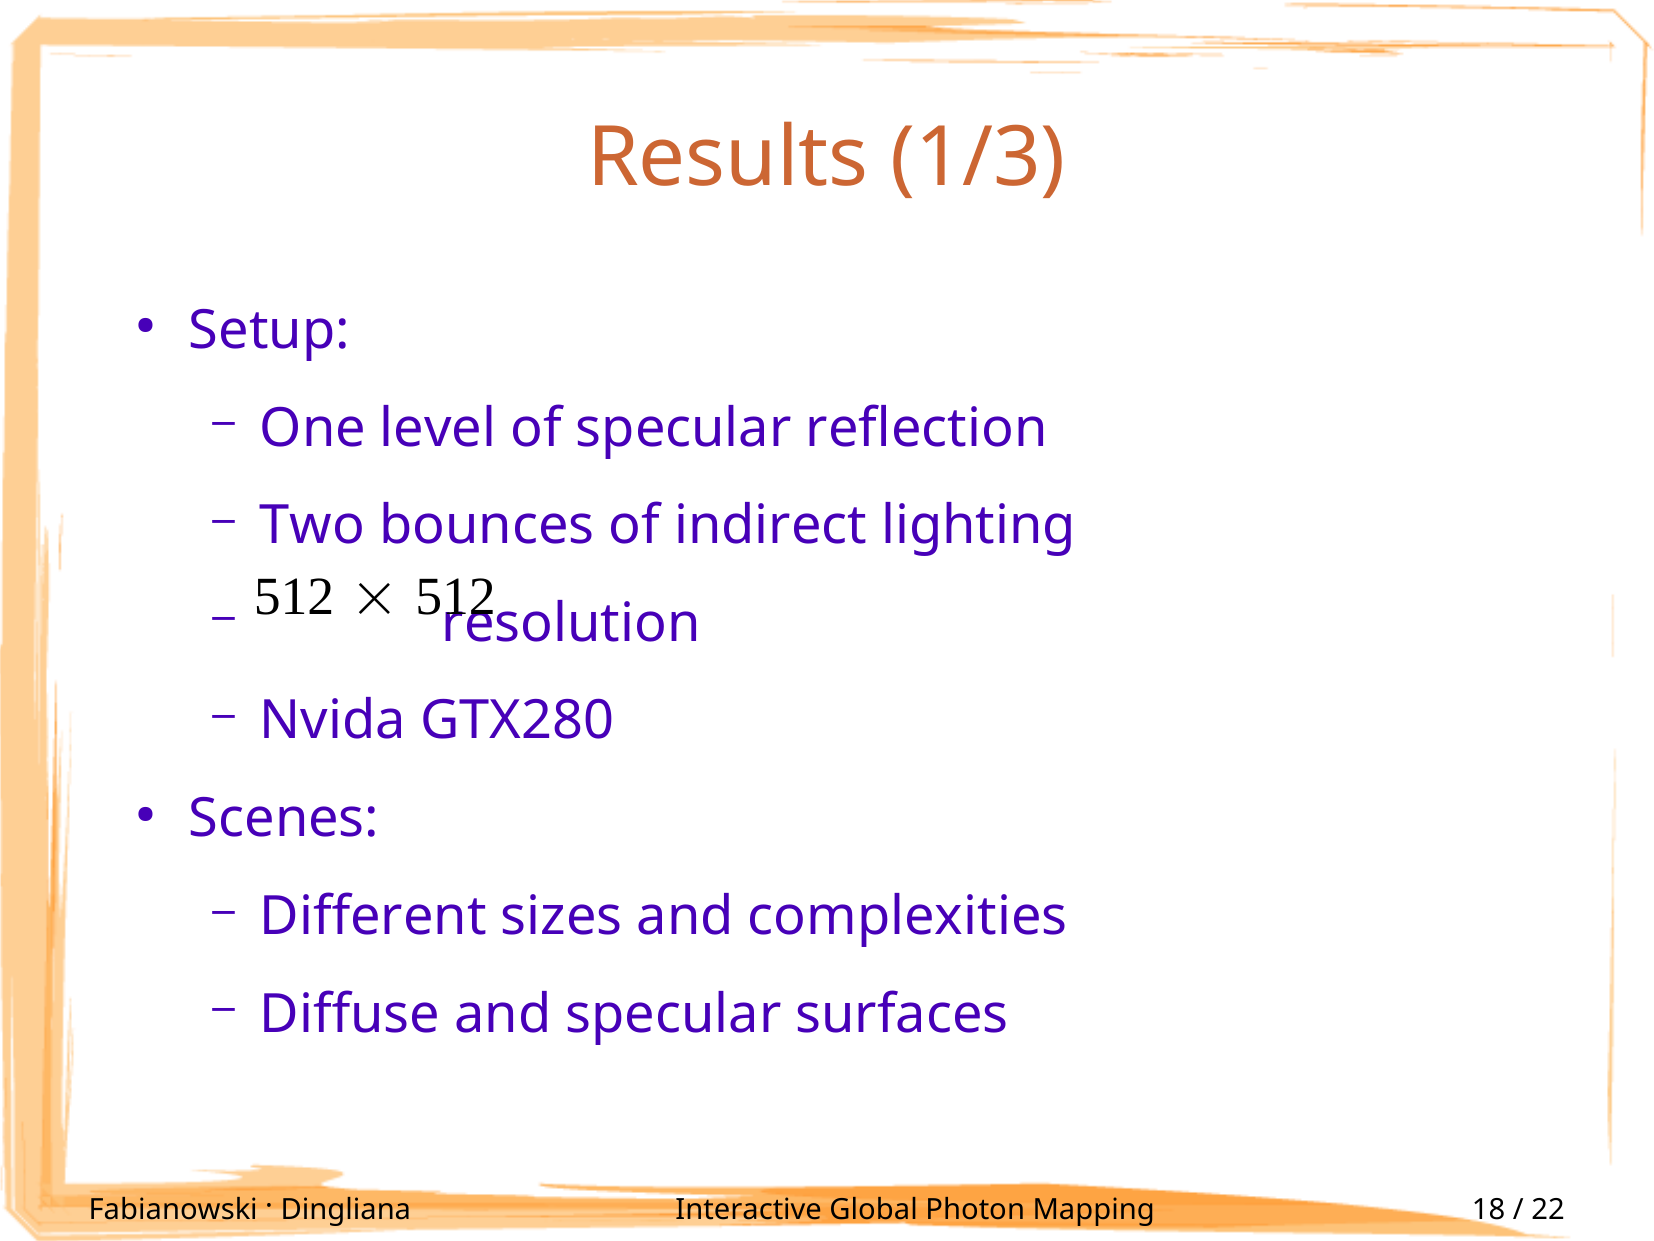

# Results (1/3)
Setup:
One level of specular reflection
Two bounces of indirect lighting
 resolution
Nvida GTX280
Scenes:
Different sizes and complexities
Diffuse and specular surfaces